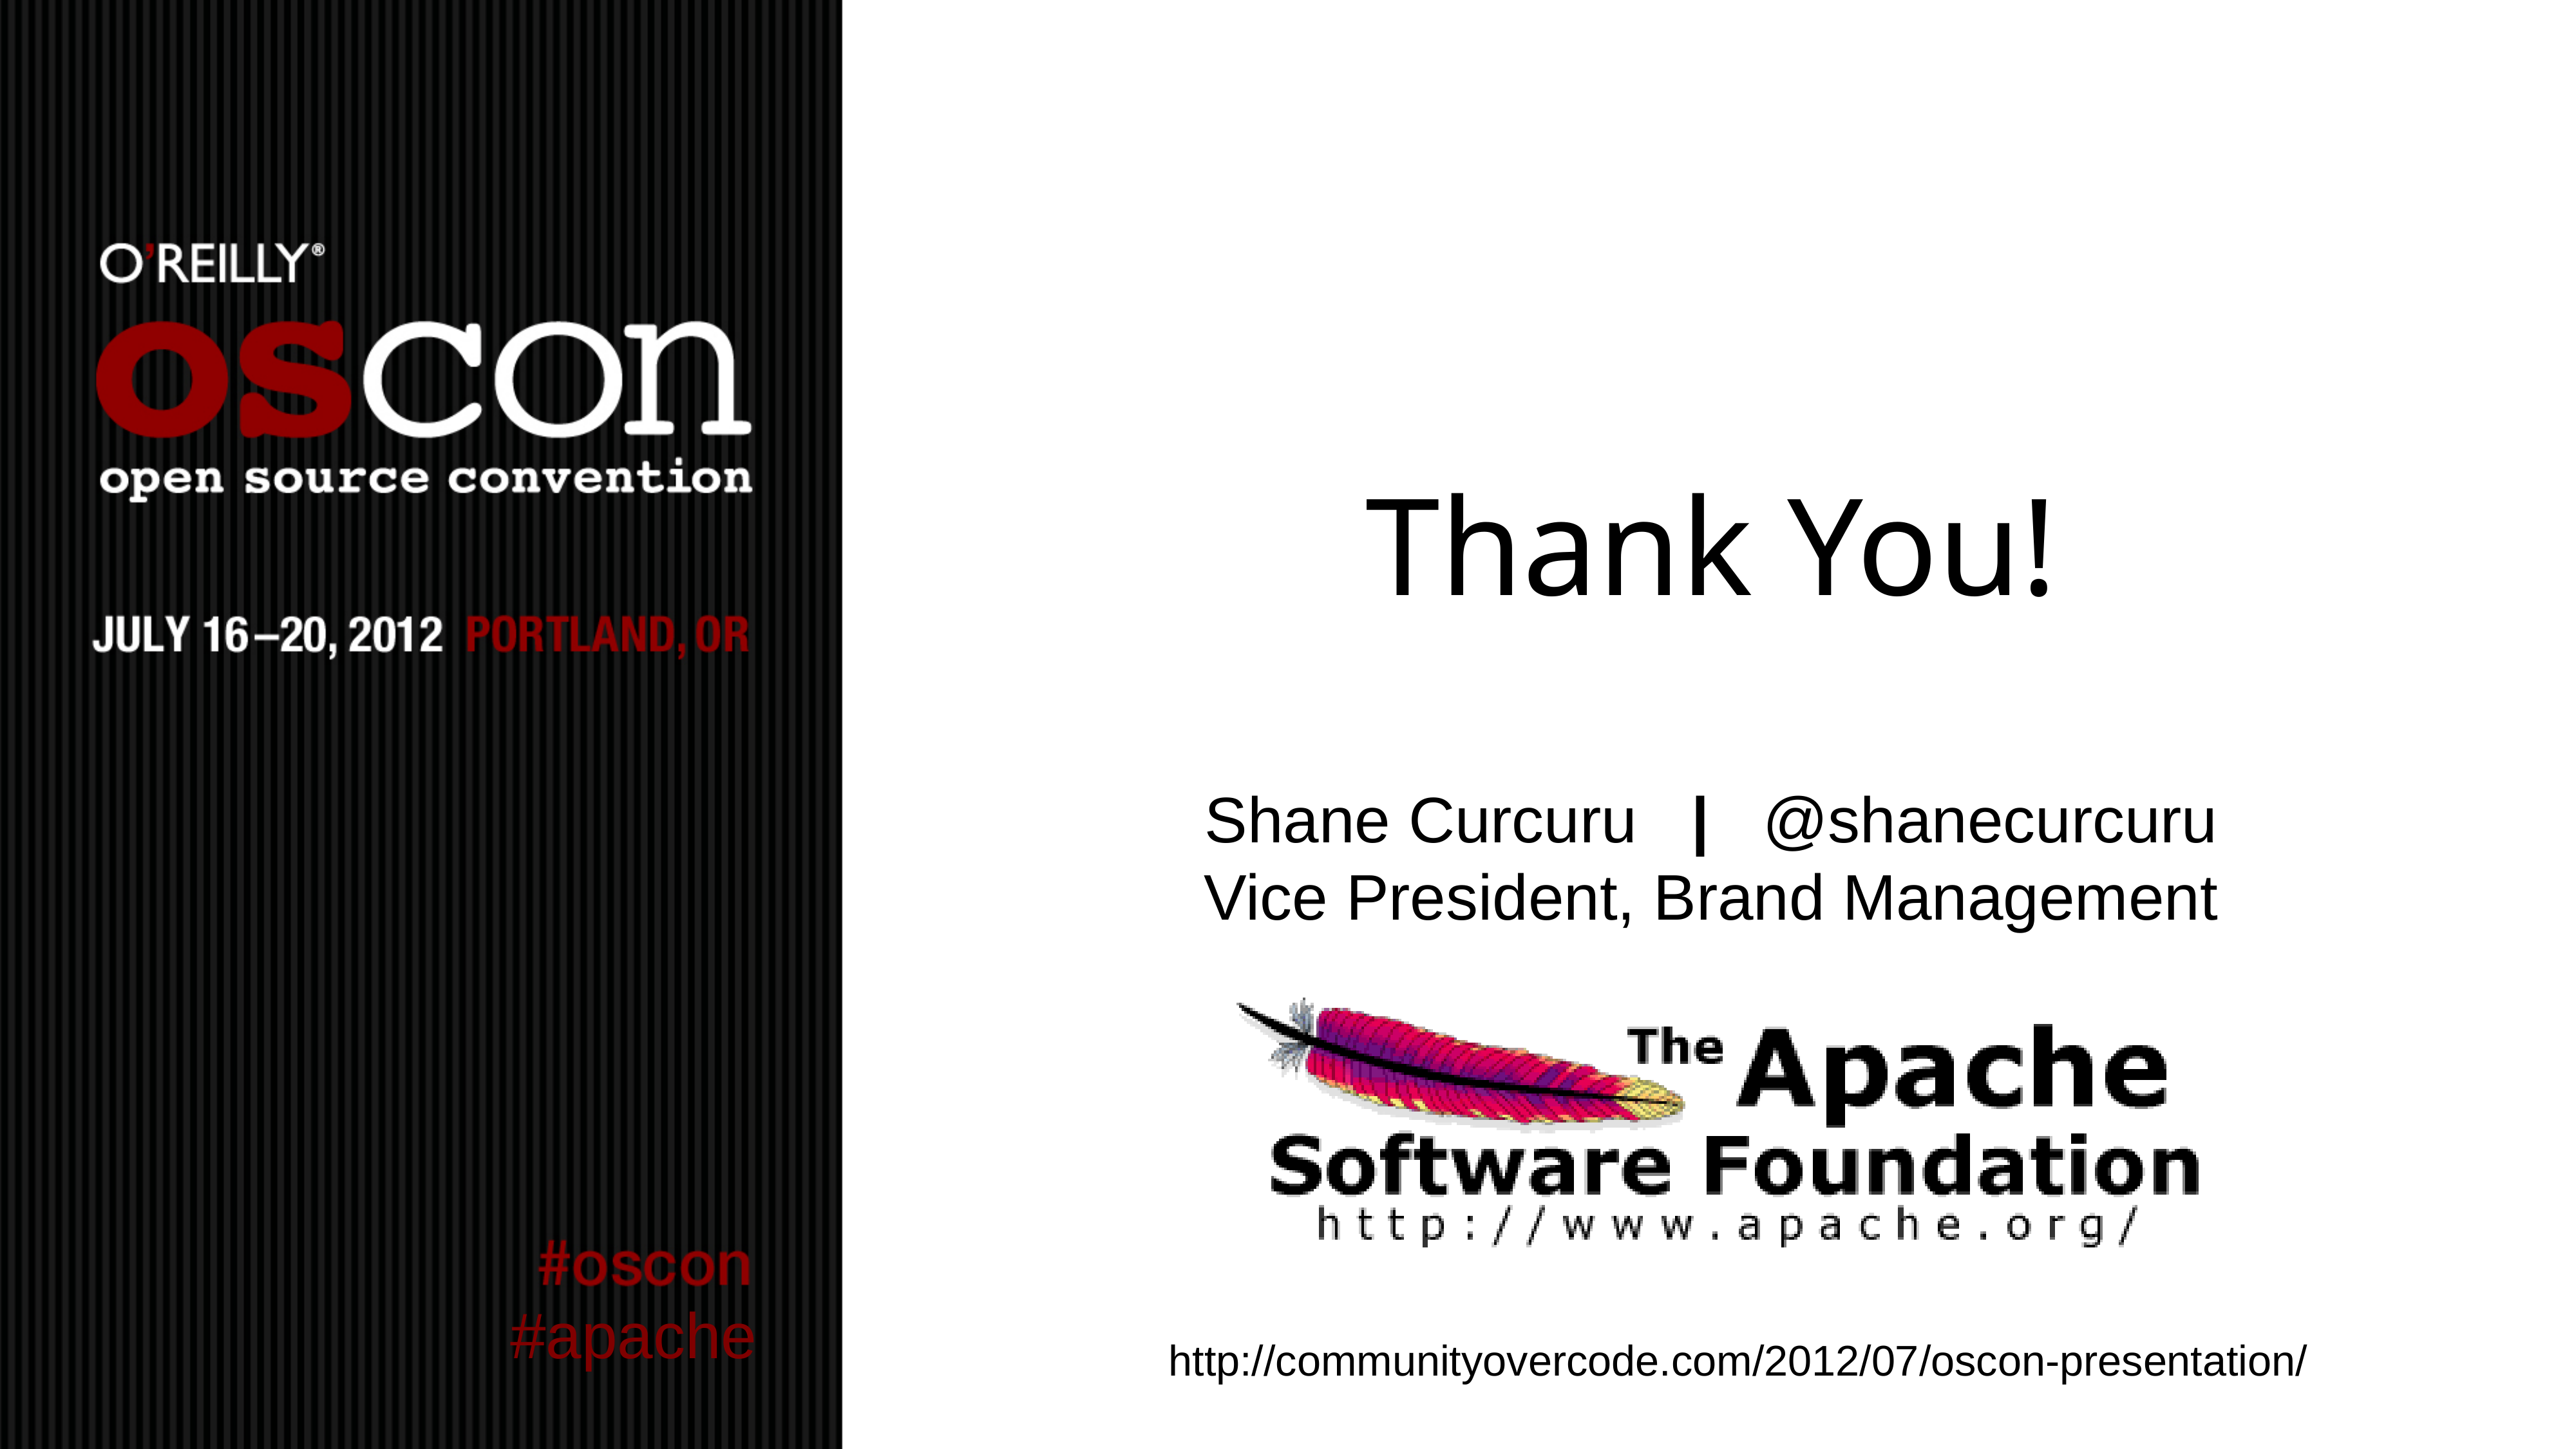

# Thank You!
Shane Curcuru | @shanecurcuru
Vice President, Brand Management
 #apache
http://communityovercode.com/2012/07/oscon-presentation/